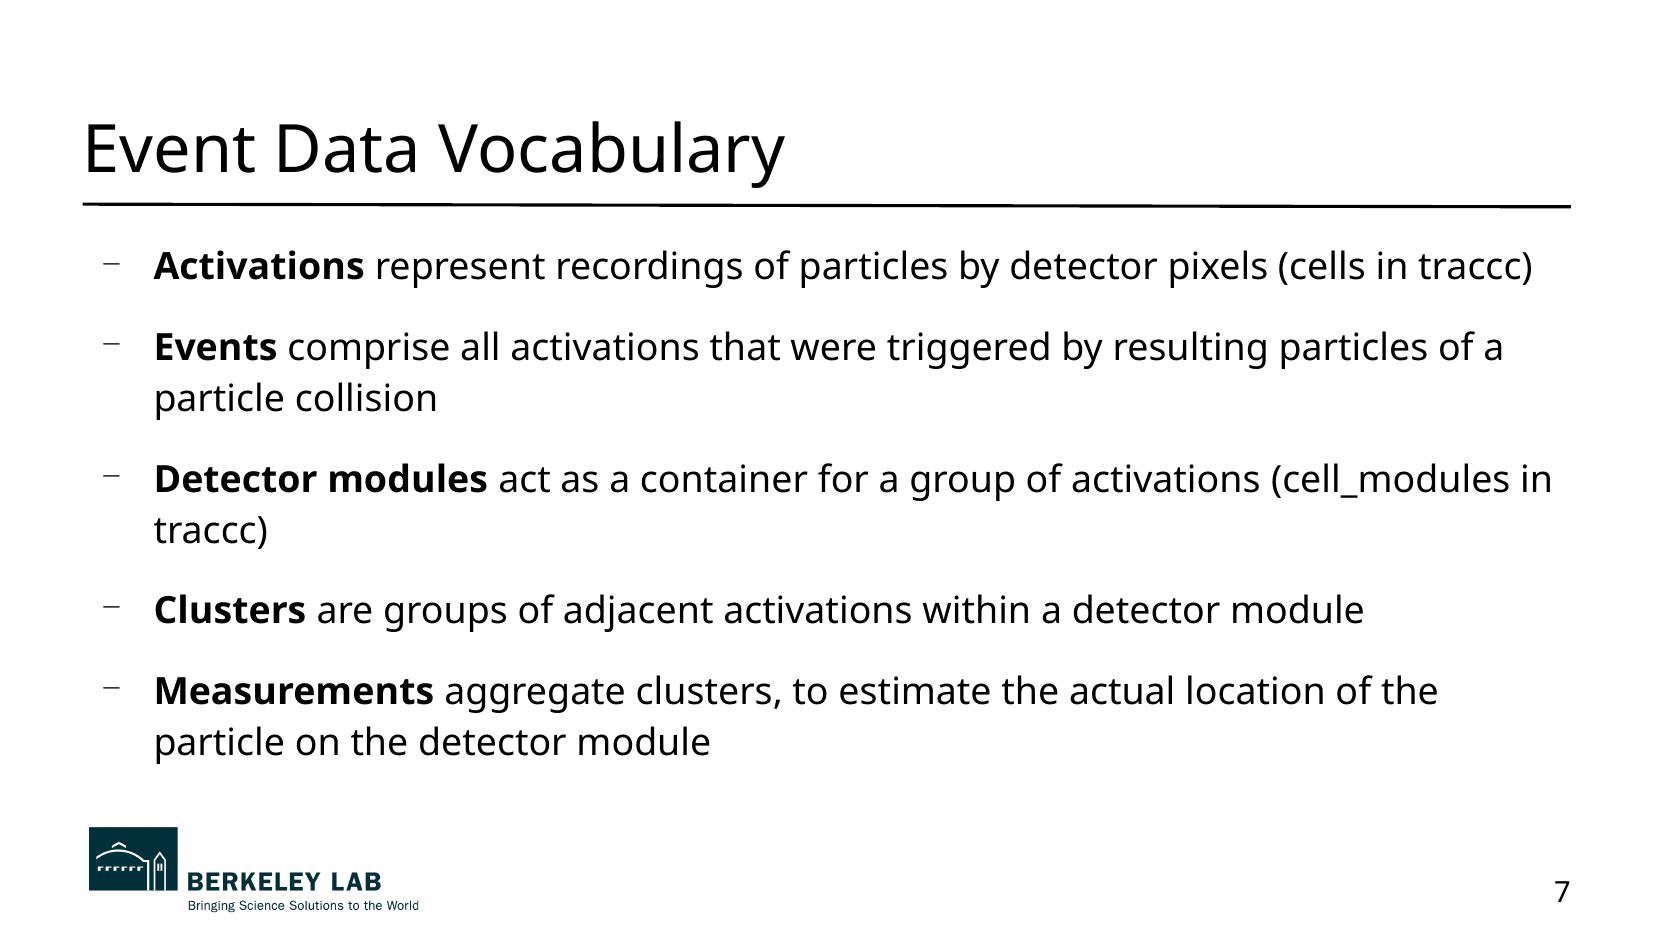

# Event Data Vocabulary
Activations represent recordings of particles by detector pixels (cells in traccc)
Events comprise all activations that were triggered by resulting particles of a particle collision
Detector modules act as a container for a group of activations (cell_modules in traccc)
Clusters are groups of adjacent activations within a detector module
Measurements aggregate clusters, to estimate the actual location of the particle on the detector module
7